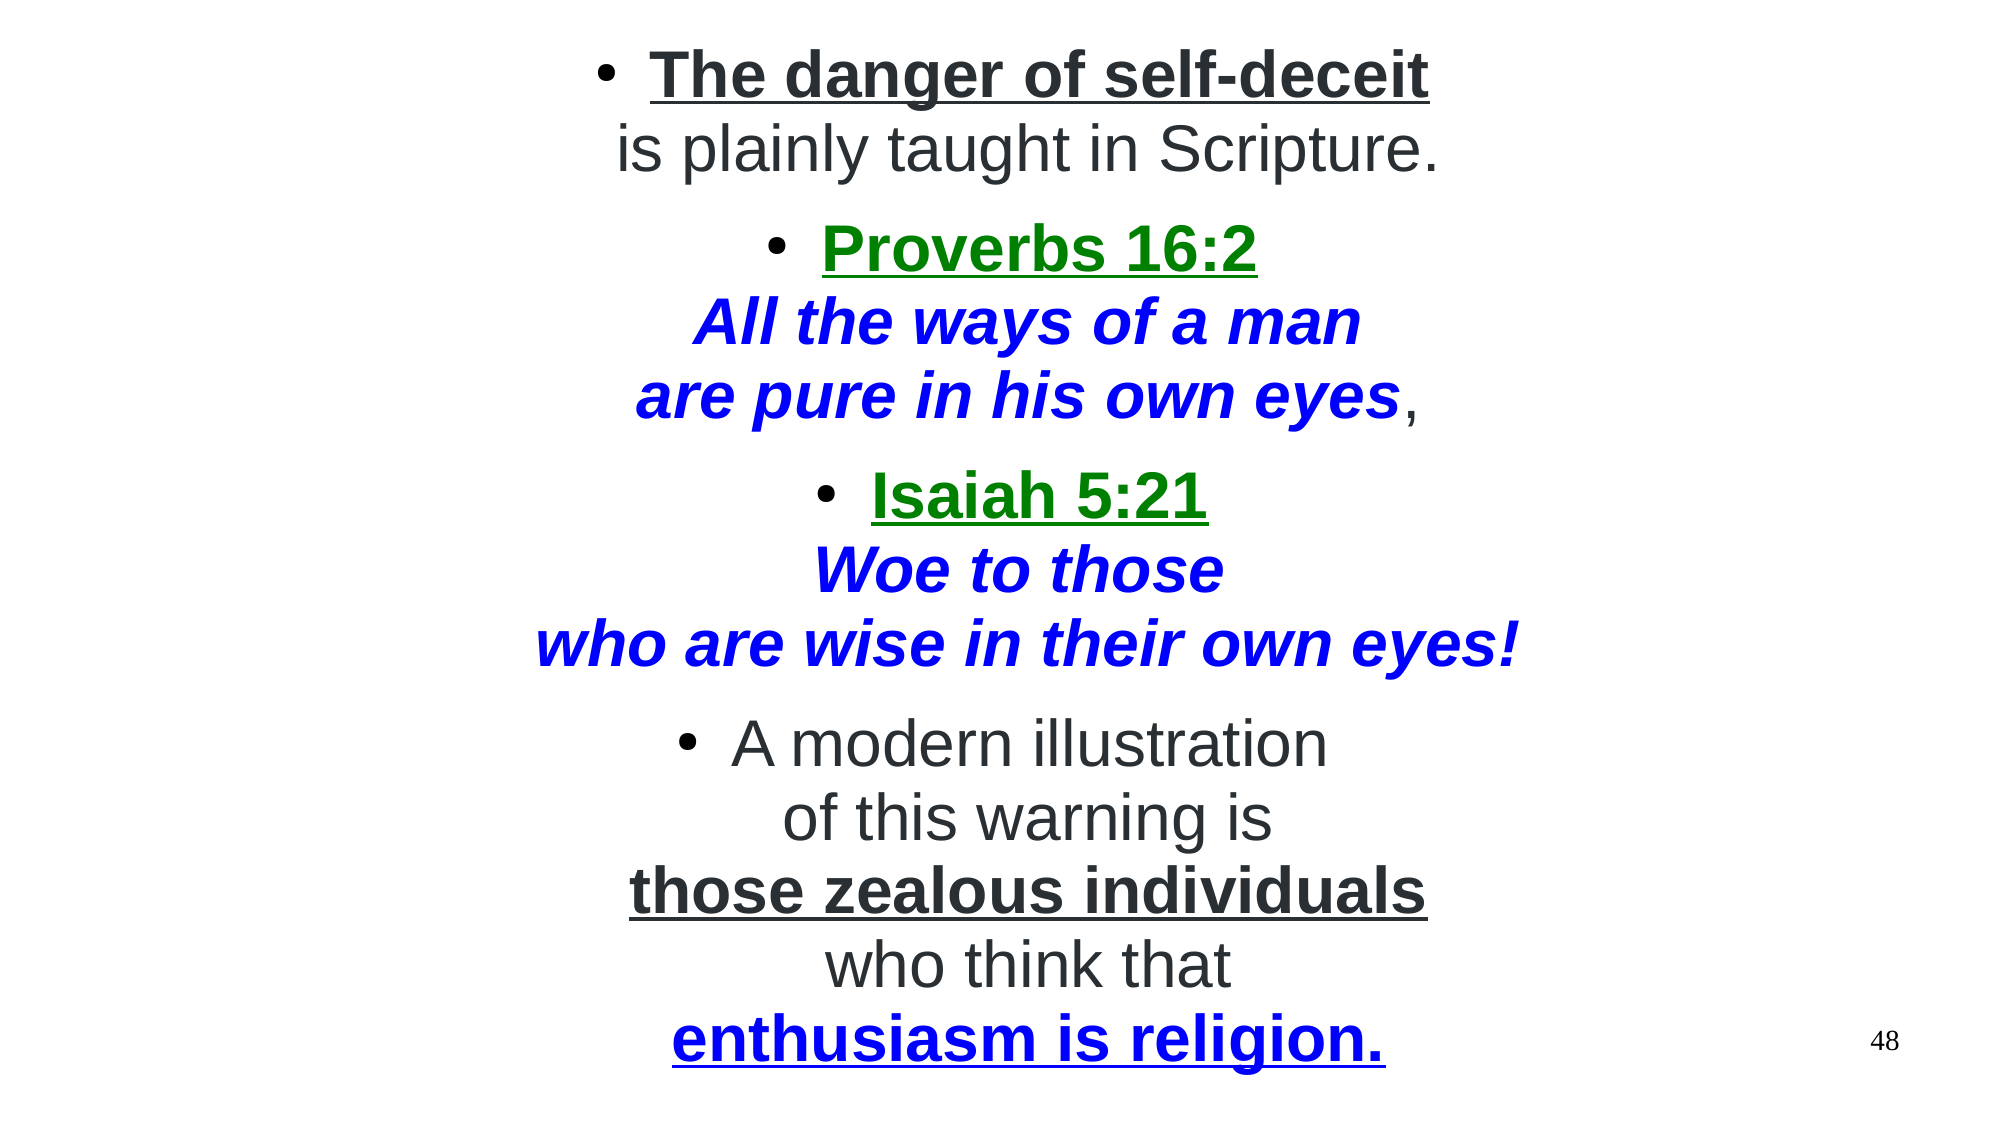

# The danger of self-deceit is plainly taught in Scripture.
Proverbs 16:2
 All the ways of a man
are pure in his own eyes,
Isaiah 5:21
Woe to those
who are wise in their own eyes!
A modern illustration
of this warning is
those zealous individuals
who think that
enthusiasm is religion.
48